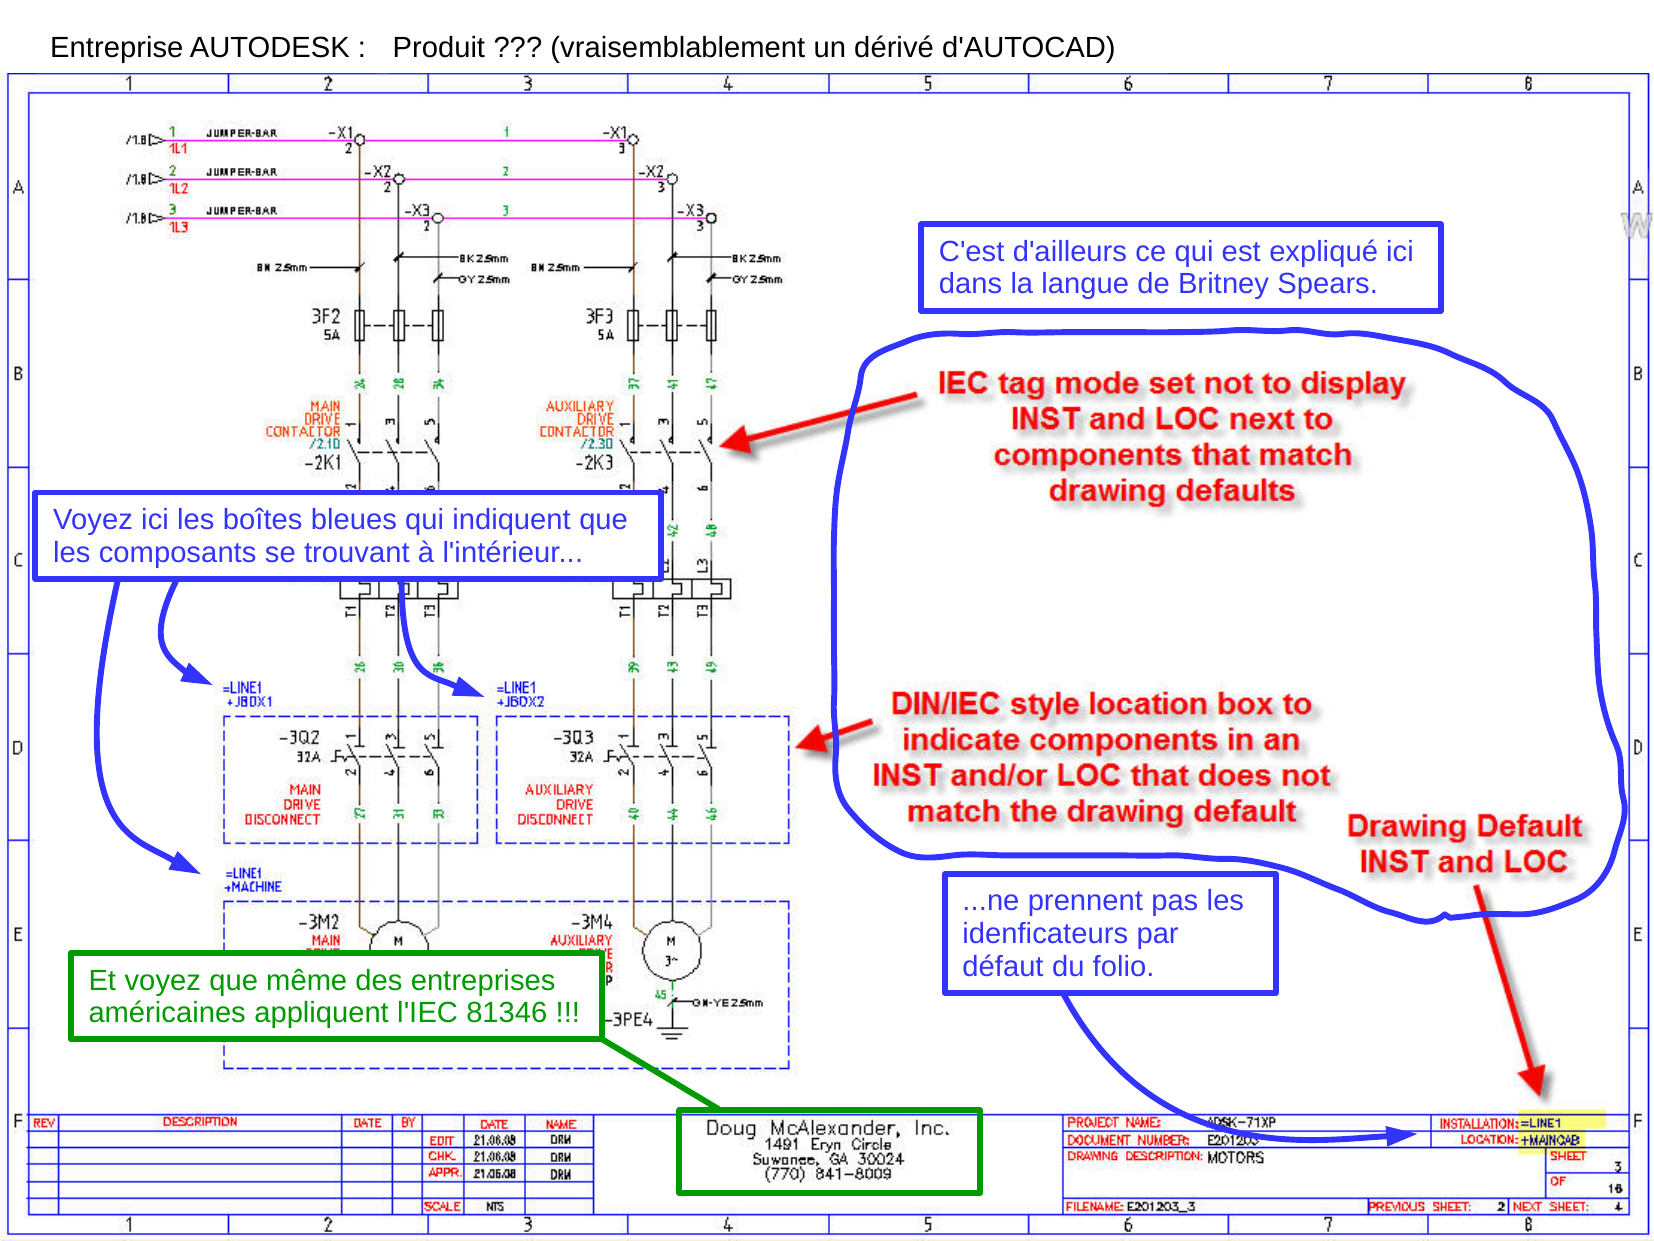

Entreprise AUTODESK :
Produit ??? (vraisemblablement un dérivé d'AUTOCAD)
C'est d'ailleurs ce qui est expliqué ici dans la langue de Britney Spears.
Voyez ici les boîtes bleues qui indiquent que les composants se trouvant à l'intérieur...
...ne prennent pas les idenficateurs par défaut du folio.
Et voyez que même des entreprises américaines appliquent l'IEC 81346 !!!